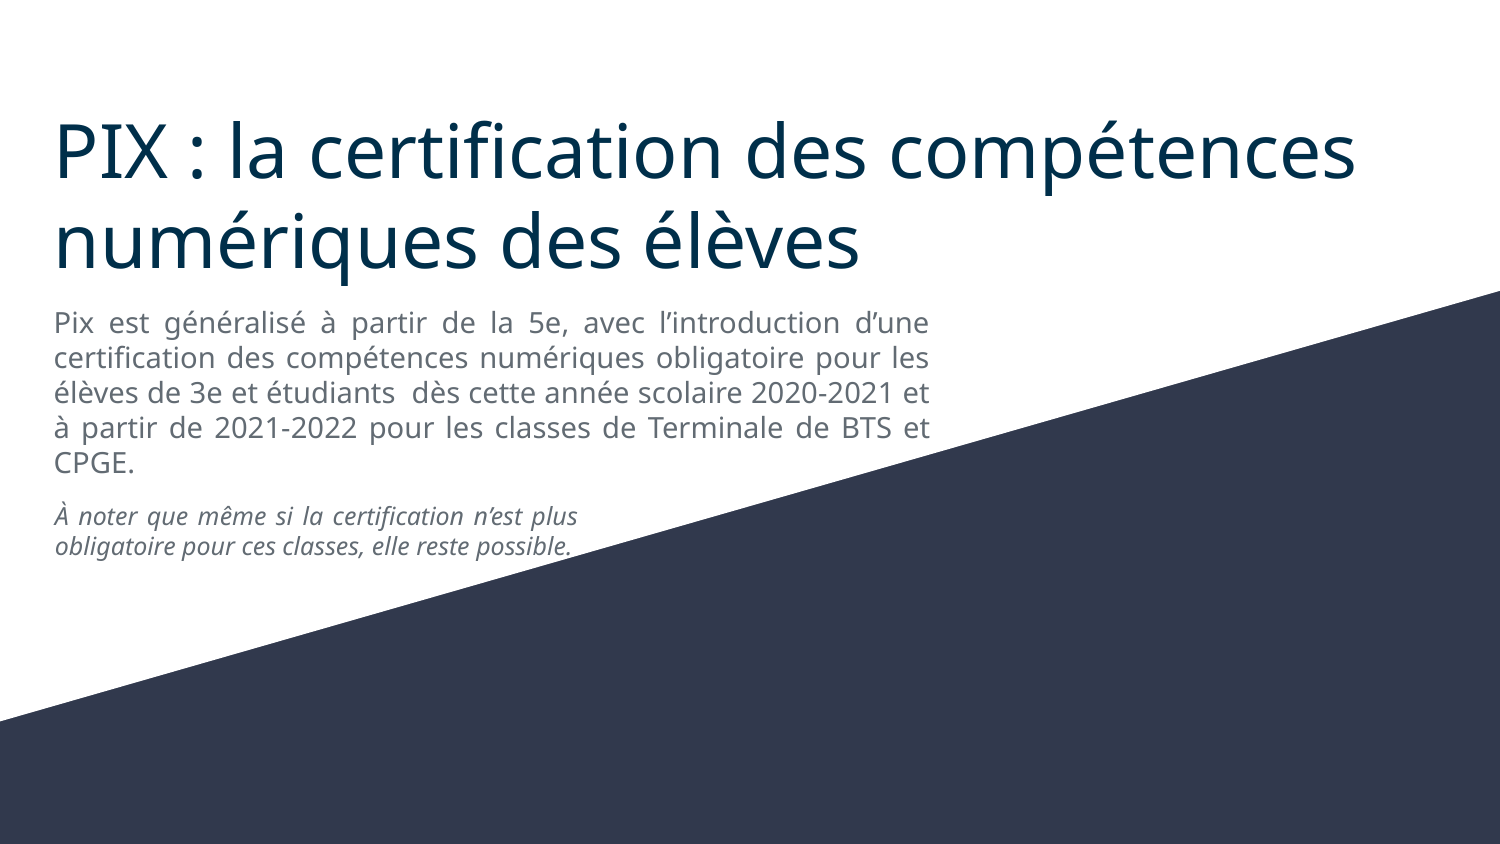

# PIX : la certification des compétences numériques des élèves
Pix est généralisé à partir de la 5e, avec l’introduction d’une certification des compétences numériques obligatoire pour les élèves de 3e et étudiants dès cette année scolaire 2020-2021 et à partir de 2021-2022 pour les classes de Terminale de BTS et CPGE.
À noter que même si la certification n’est plus obligatoire pour ces classes, elle reste possible.